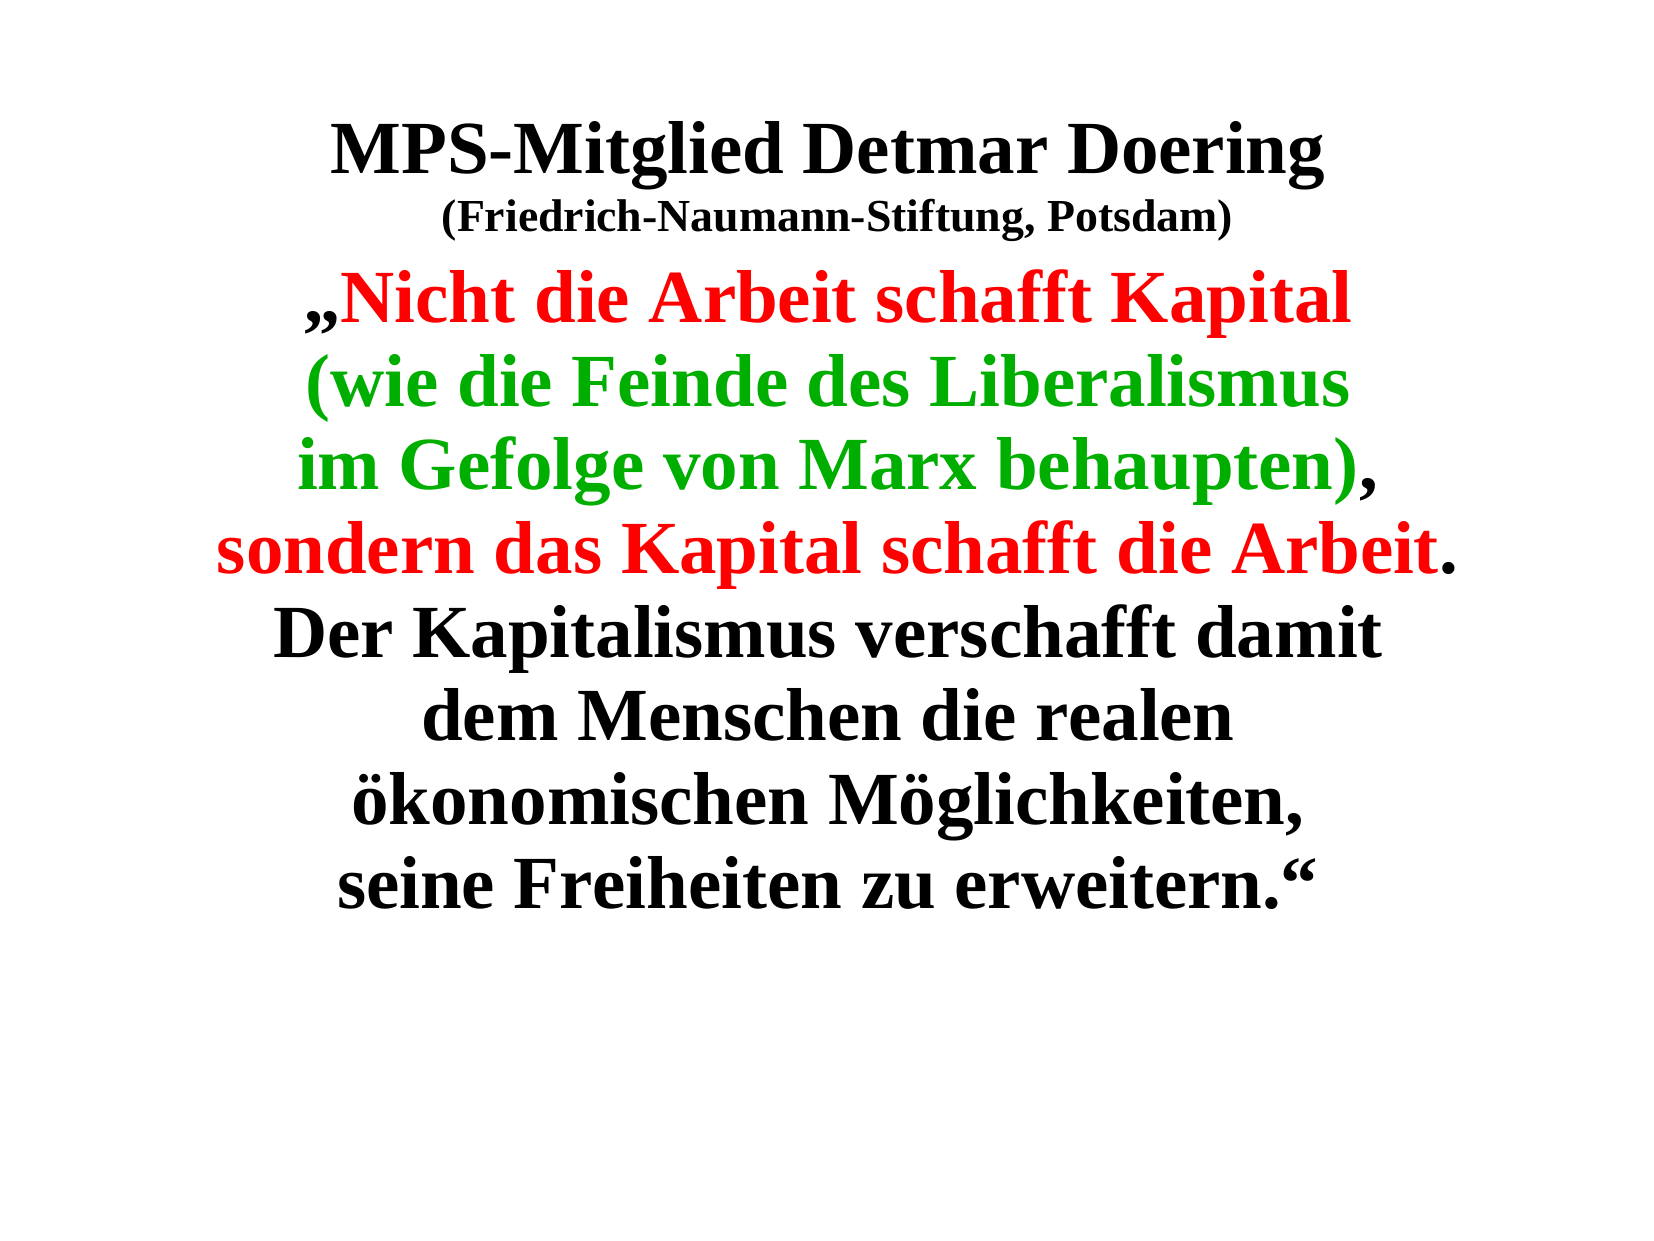

MPS-Mitglied Detmar Doering
(Friedrich-Naumann-Stiftung, Potsdam)
„Nicht die Arbeit schafft Kapital
(wie die Feinde des Liberalismus
im Gefolge von Marx behaupten),
 sondern das Kapital schafft die Arbeit.
Der Kapitalismus verschafft damit
dem Menschen die realen
ökonomischen Möglichkeiten,
seine Freiheiten zu erweitern.“